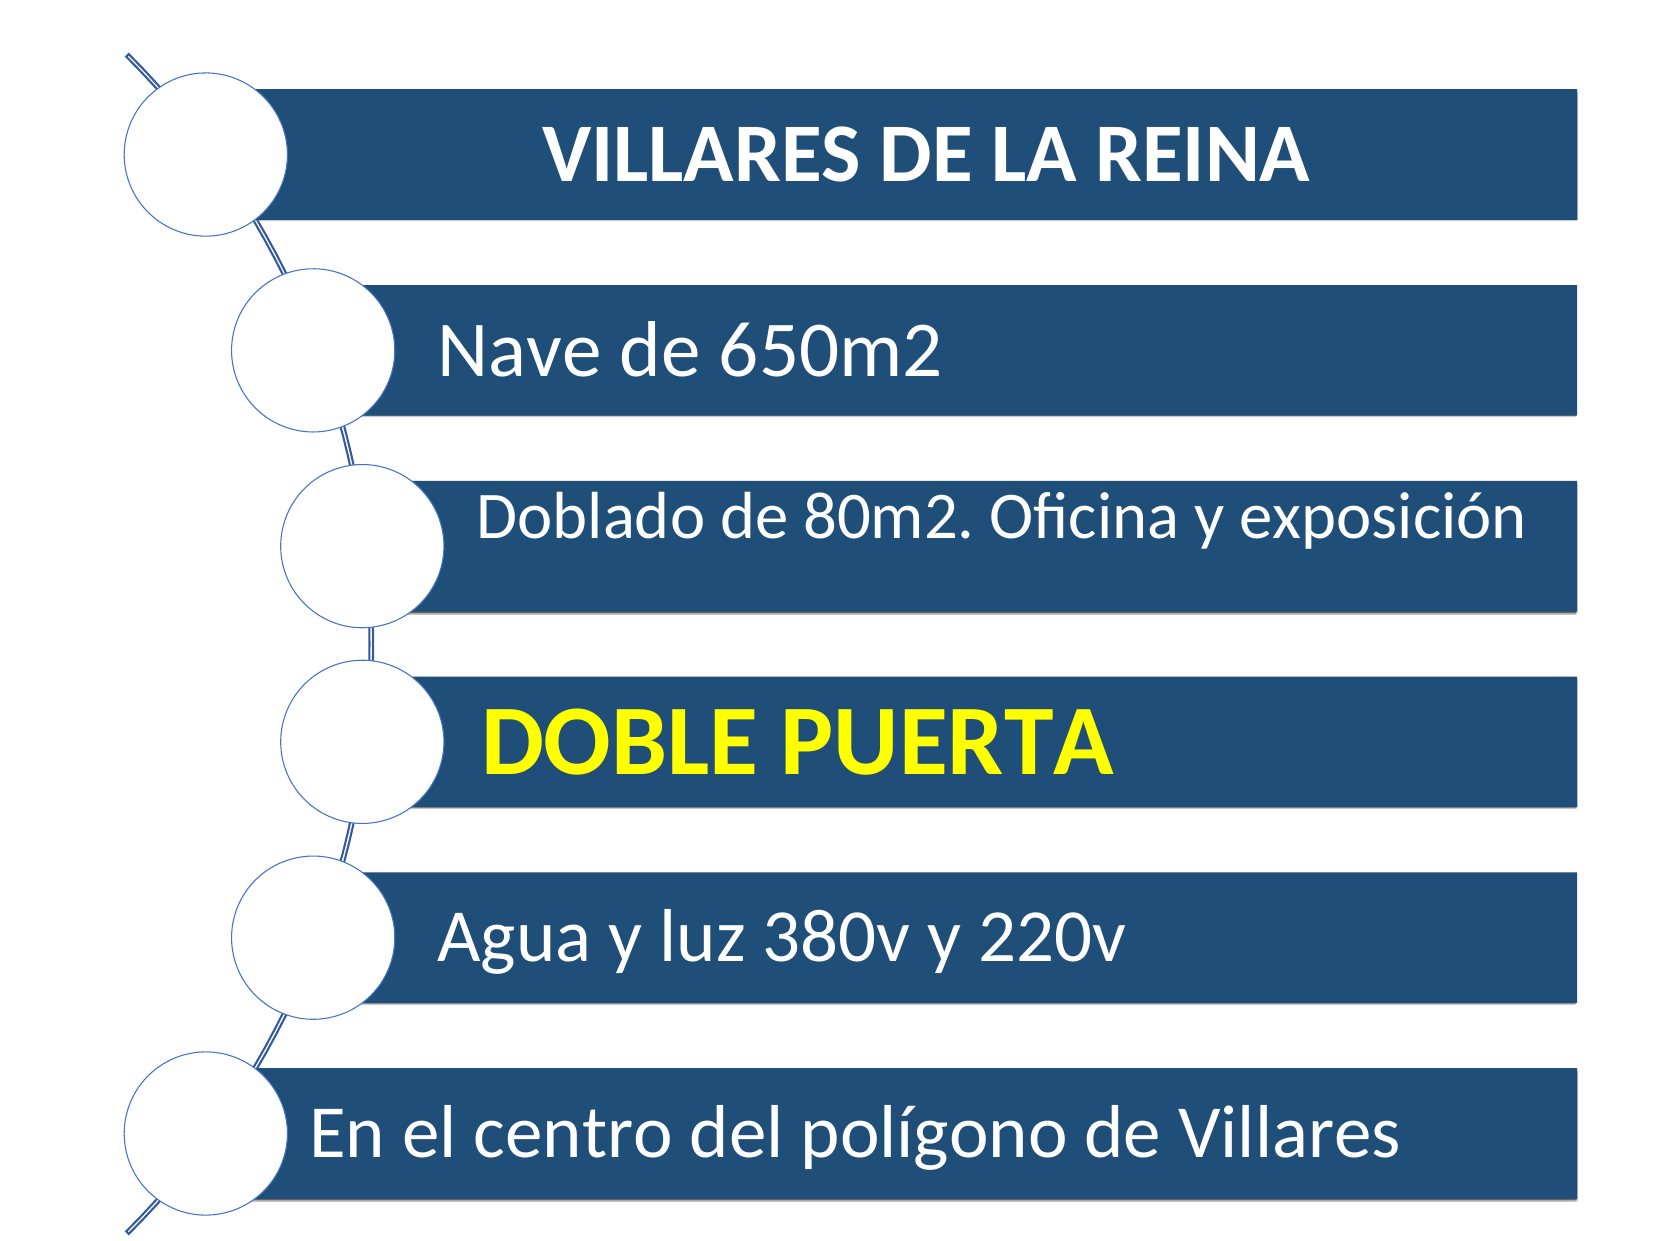

VILLARES DE LA REINA
 Nave de 650m2
 Doblado de 80m2. Oficina y exposición
 DOBLE PUERTA
 Agua y luz 380v y 220v
En el centro del polígono de Villares